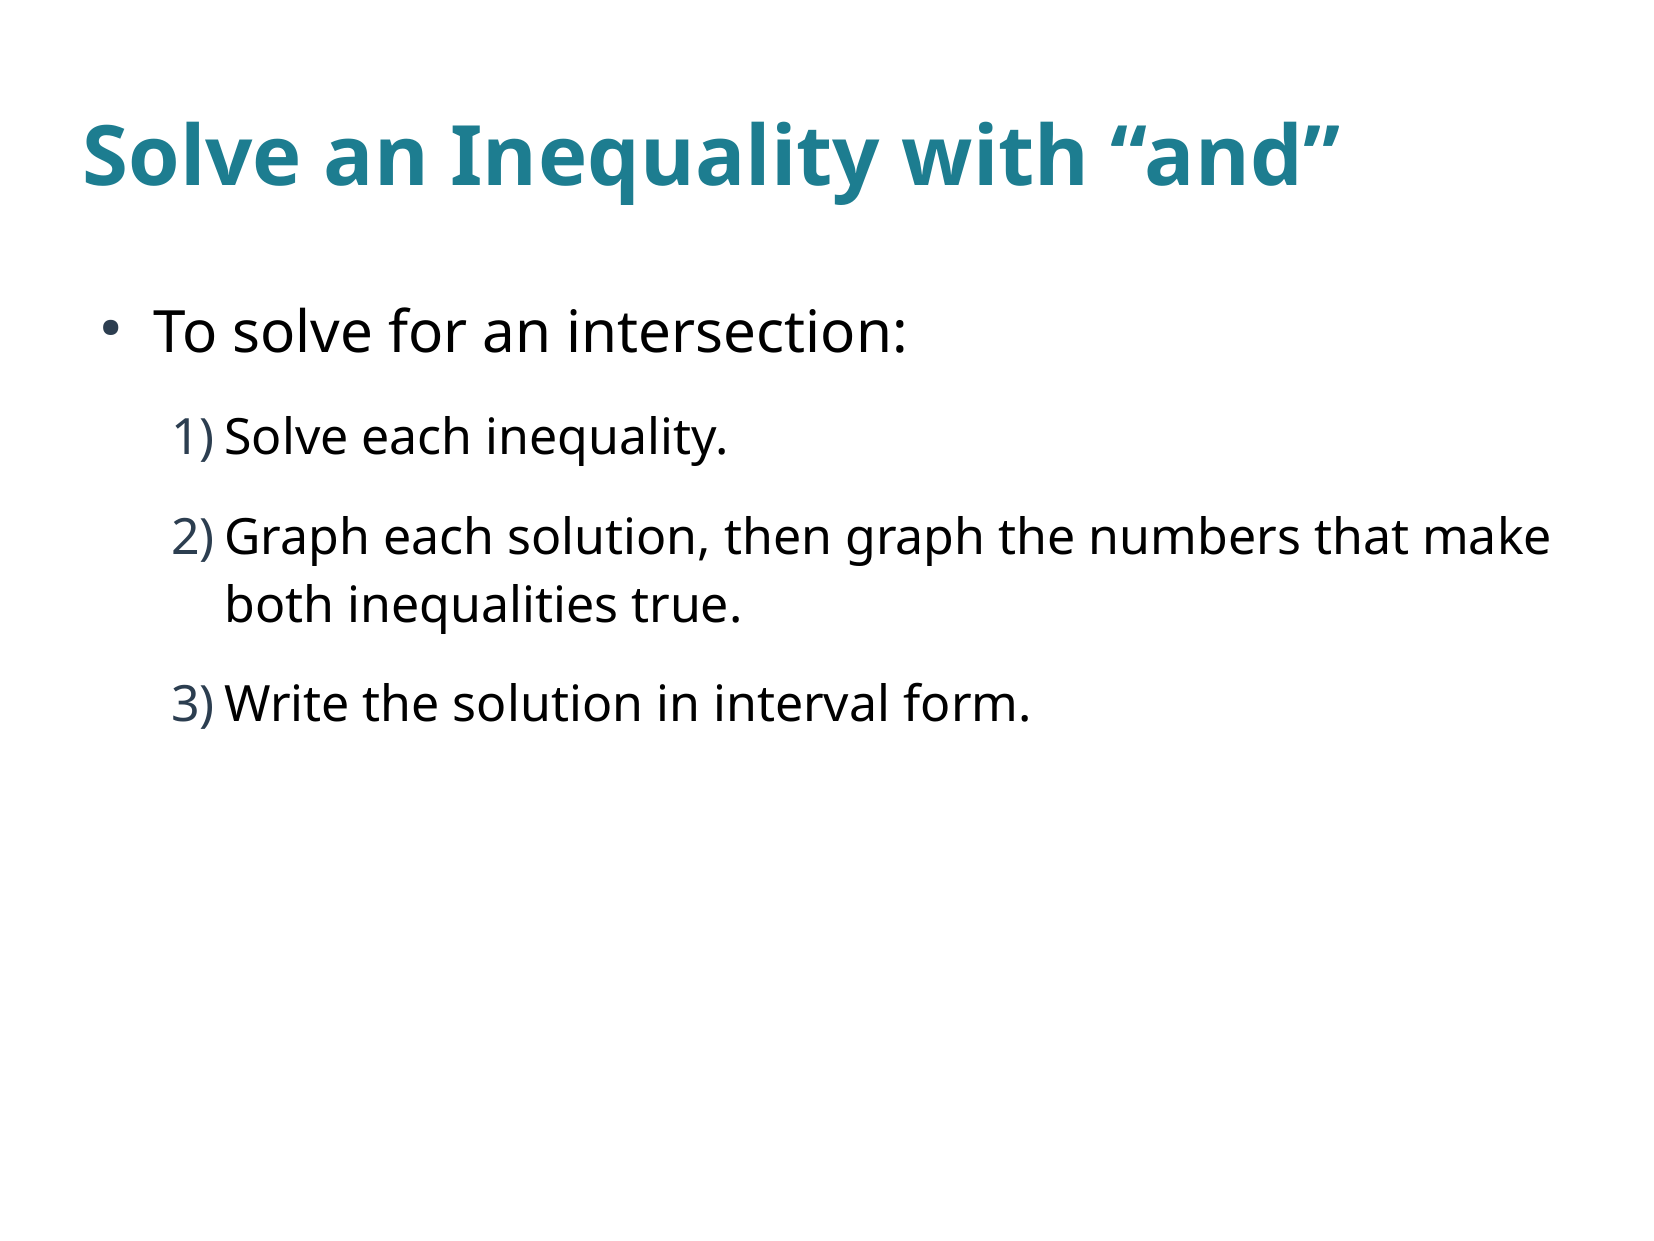

# Solve an Inequality with “and”
To solve for an intersection:
Solve each inequality.
Graph each solution, then graph the numbers that make both inequalities true.
Write the solution in interval form.